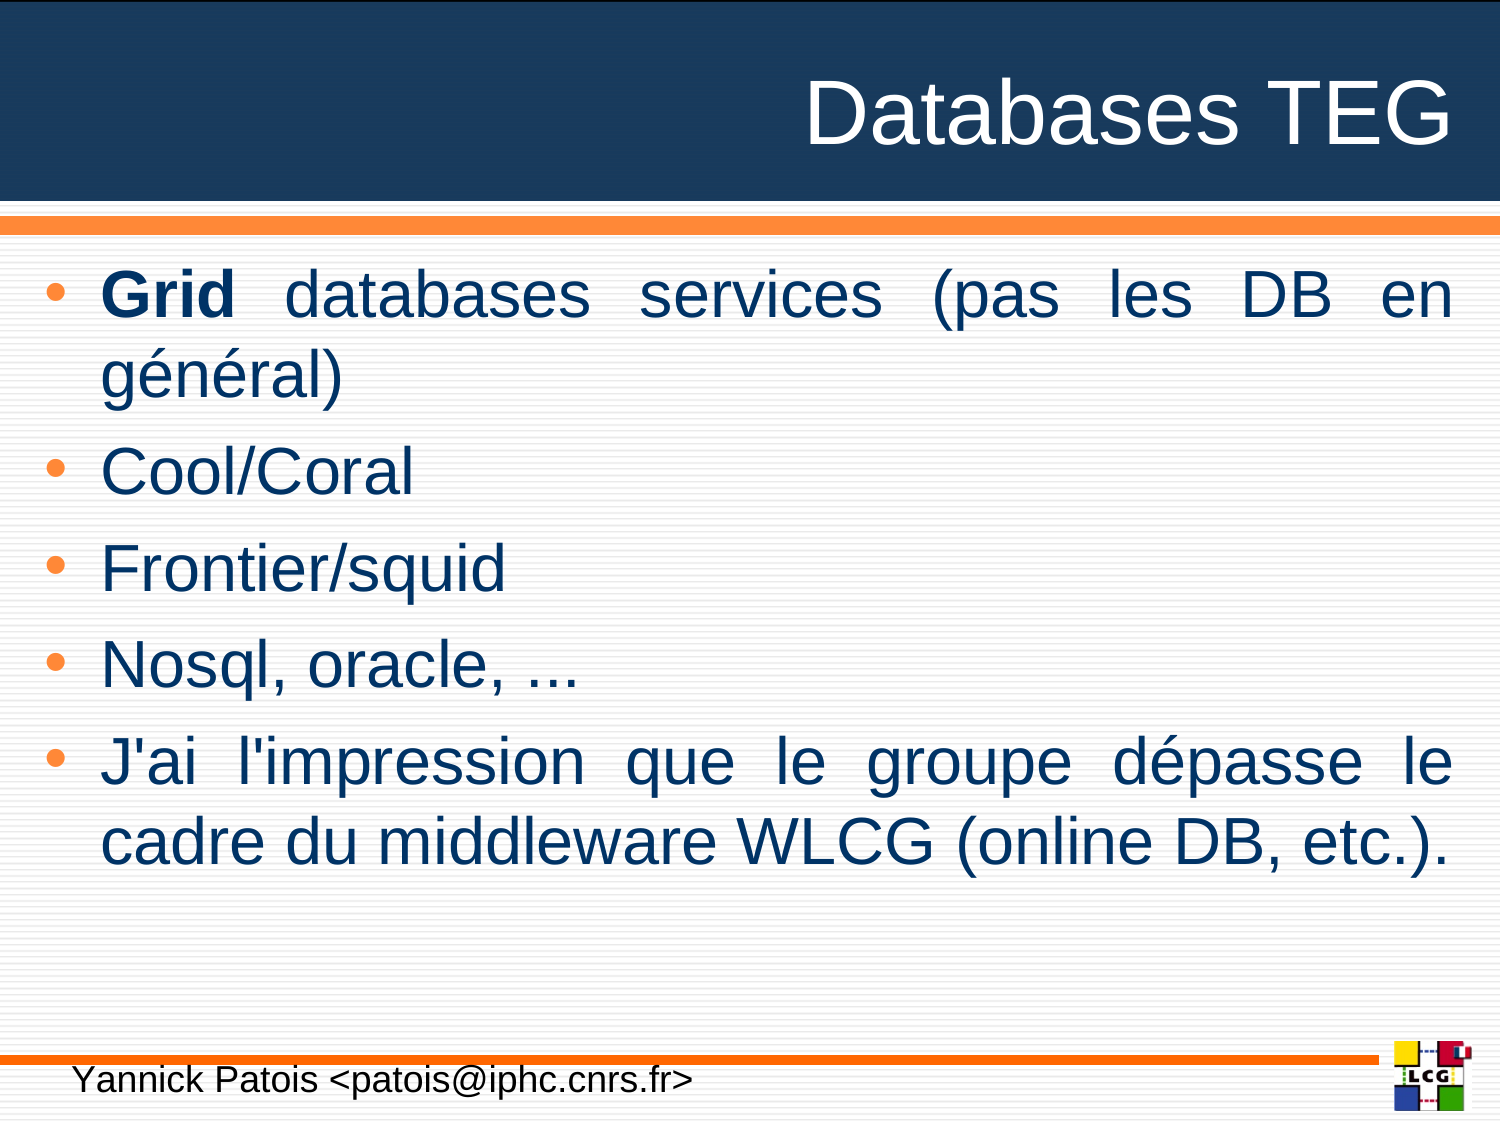

# Databases TEG
Grid databases services (pas les DB en général)
Cool/Coral
Frontier/squid
Nosql, oracle, ...
J'ai l'impression que le groupe dépasse le cadre du middleware WLCG (online DB, etc.).